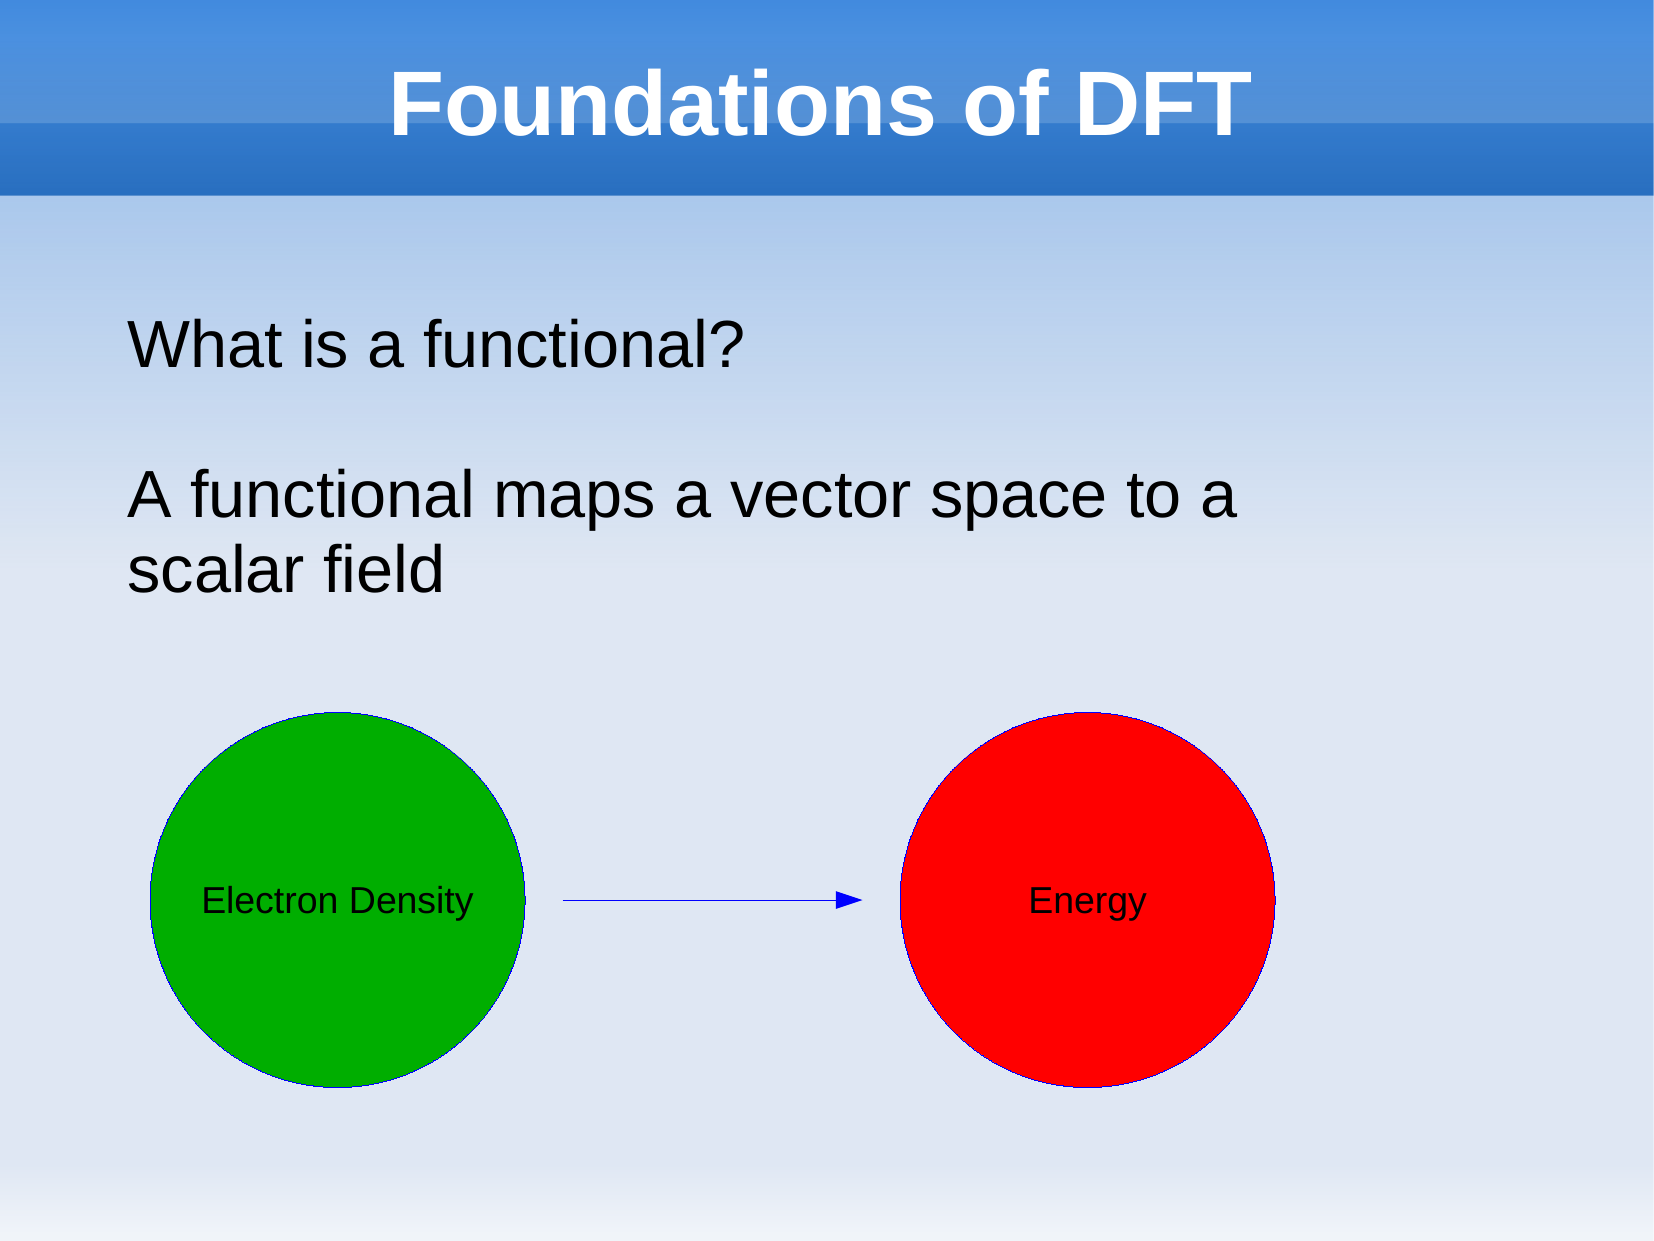

# Foundations of DFT
What is a functional?
A functional maps a vector space to a scalar field
Electron Density
Energy